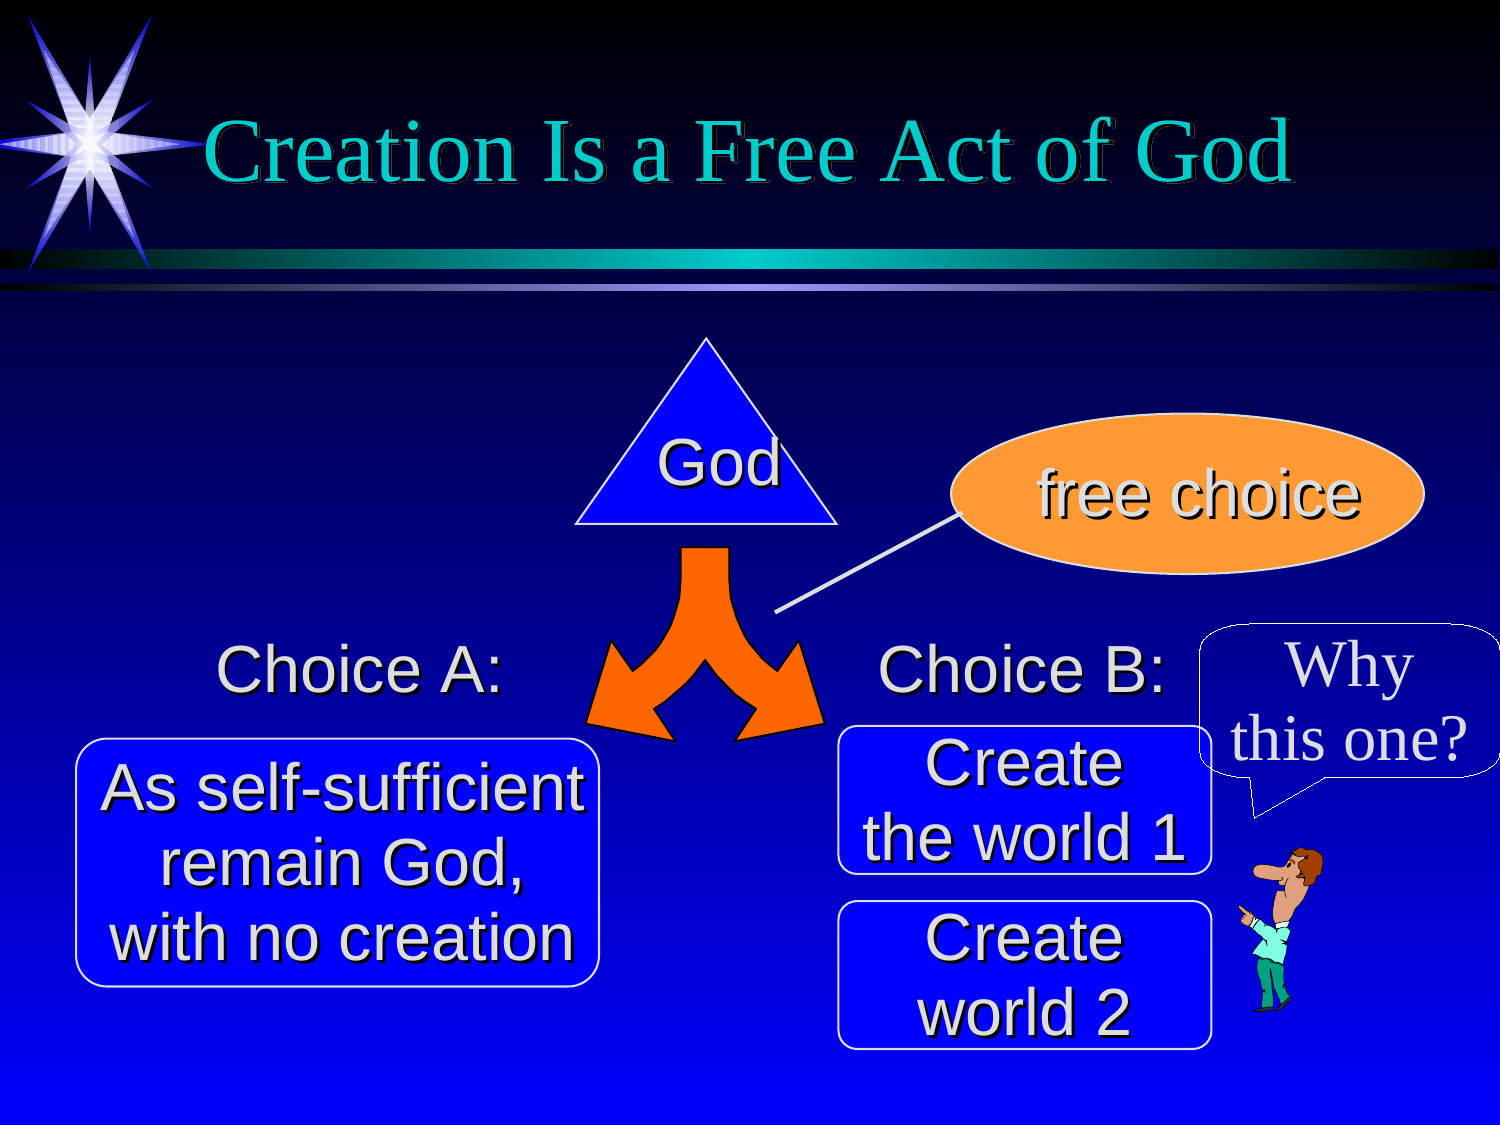

# Creation Is a Free Act of God
God
free choice
Why
this one?
Choice A:
Choice B:
Create
the world 1
As self-sufficient
remain God,
with no creation
Create
world 2